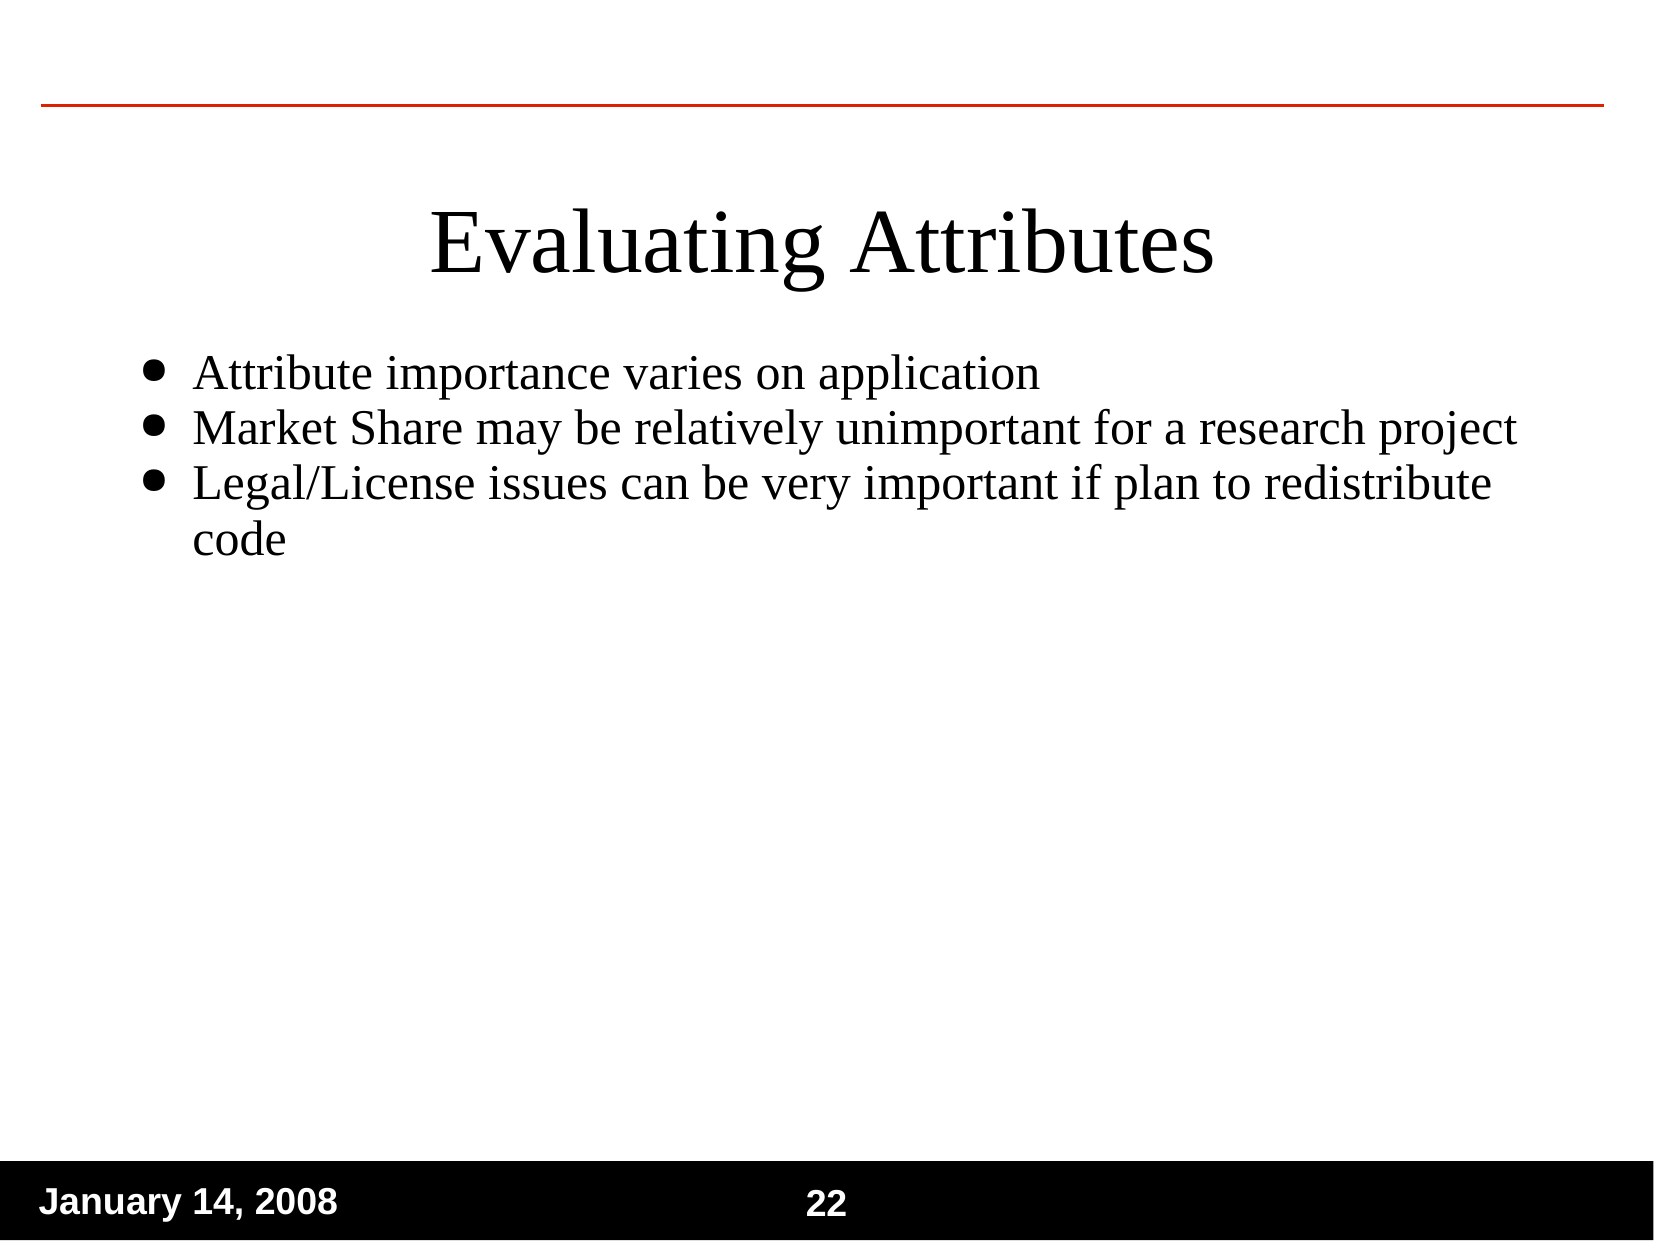

# Evaluating Attributes
Attribute importance varies on application
Market Share may be relatively unimportant for a research project
Legal/License issues can be very important if plan to redistribute code